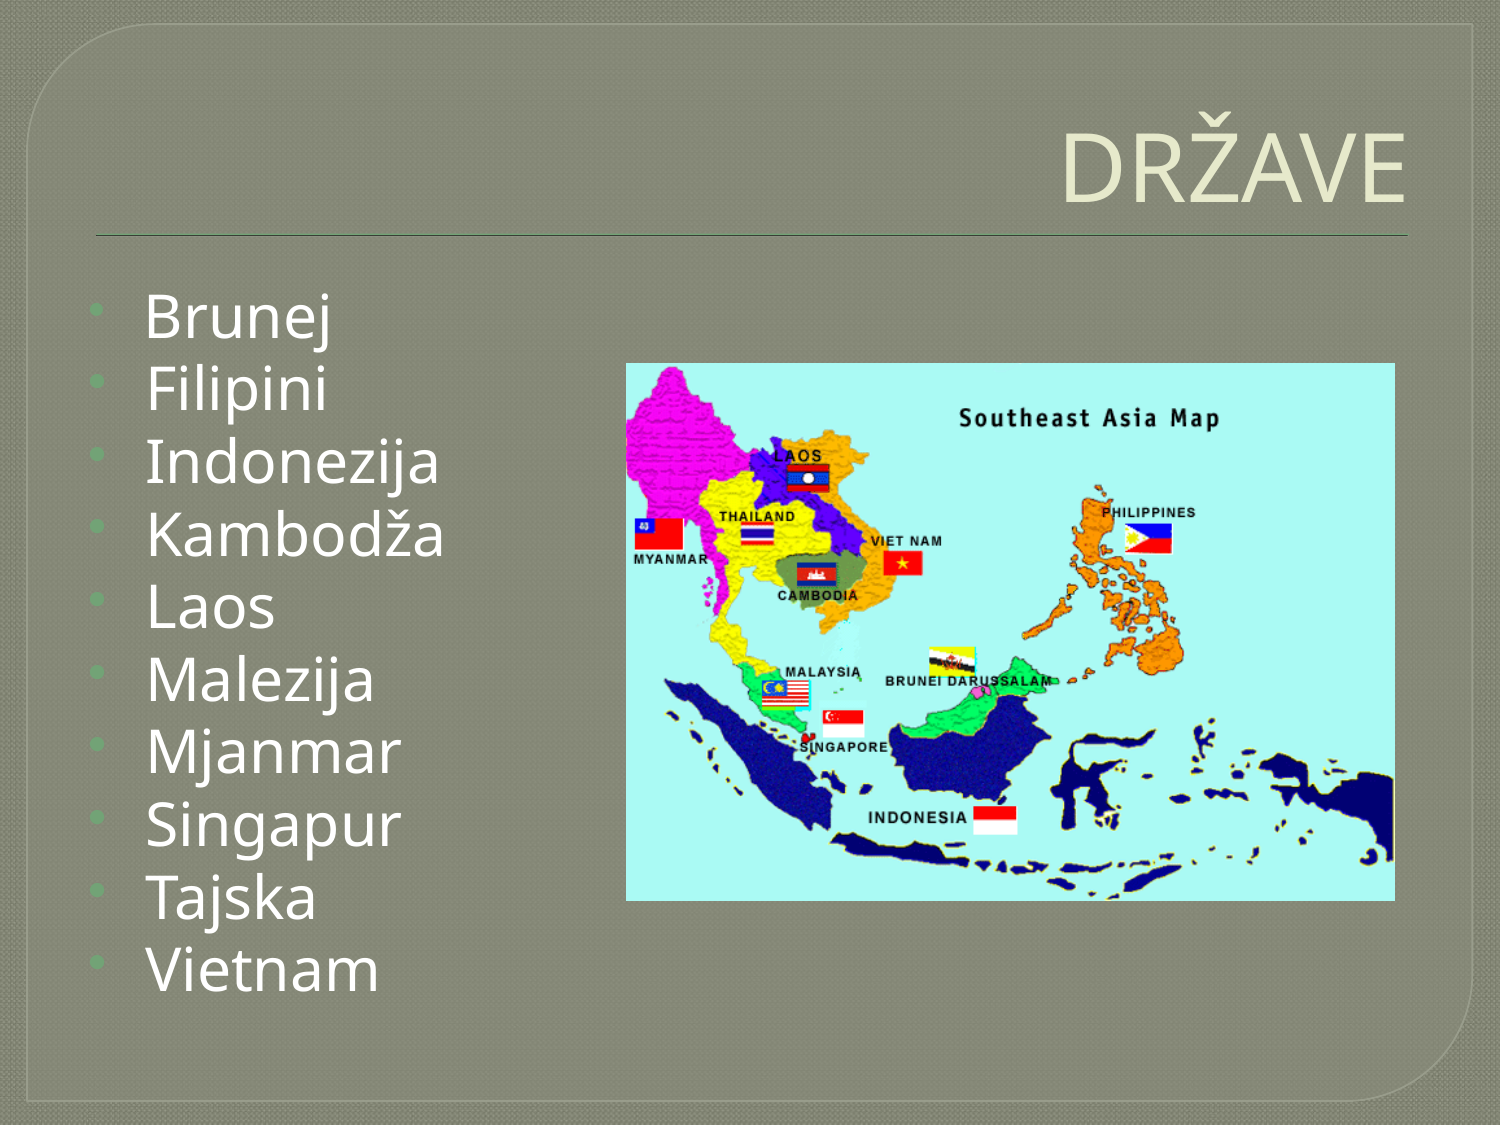

# DRŽAVE
 Brunej
 Filipini
 Indonezija
 Kambodža
 Laos
 Malezija
 Mjanmar
 Singapur
 Tajska
 Vietnam